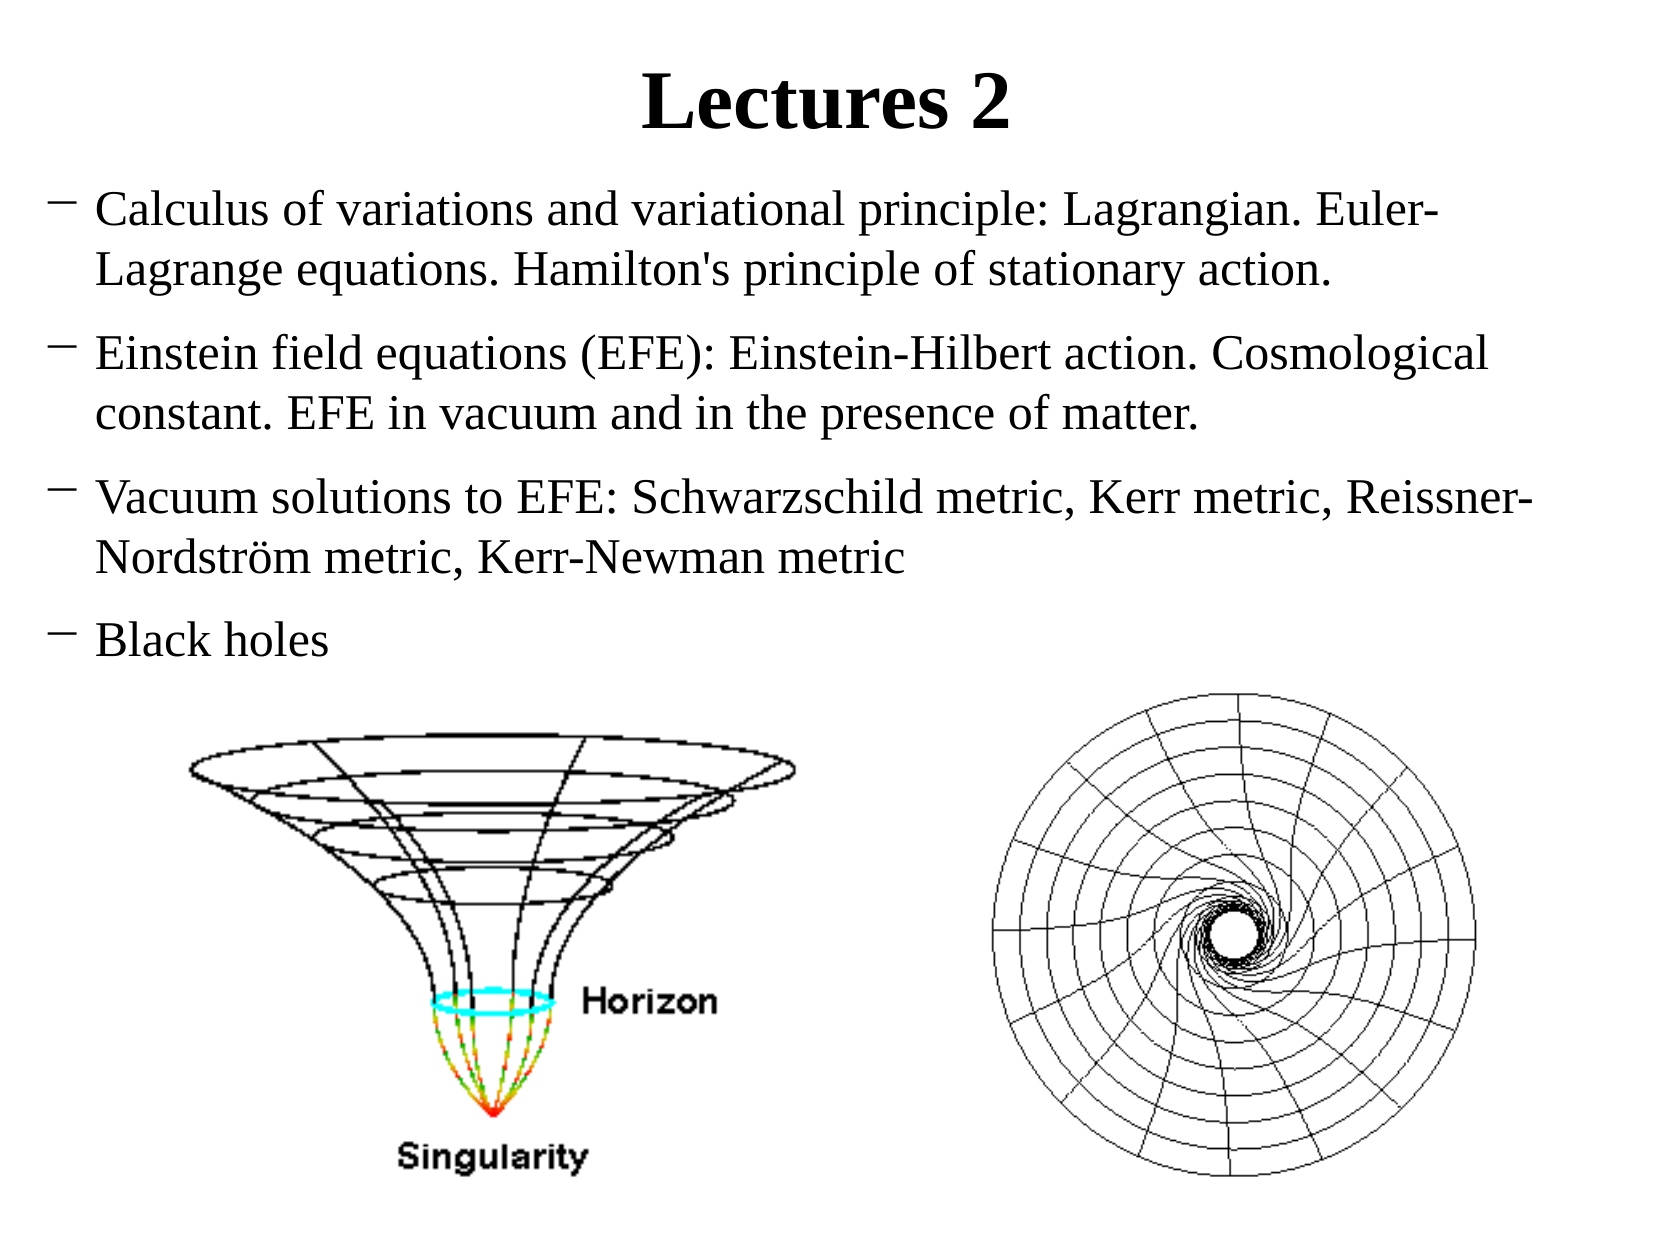

# Lectures 2
Calculus of variations and variational principle: Lagrangian. Euler-Lagrange equations. Hamilton's principle of stationary action.
Einstein field equations (EFE): Einstein-Hilbert action. Cosmological constant. EFE in vacuum and in the presence of matter.
Vacuum solutions to EFE: Schwarzschild metric, Kerr metric, Reissner-Nordström metric, Kerr-Newman metric
Black holes